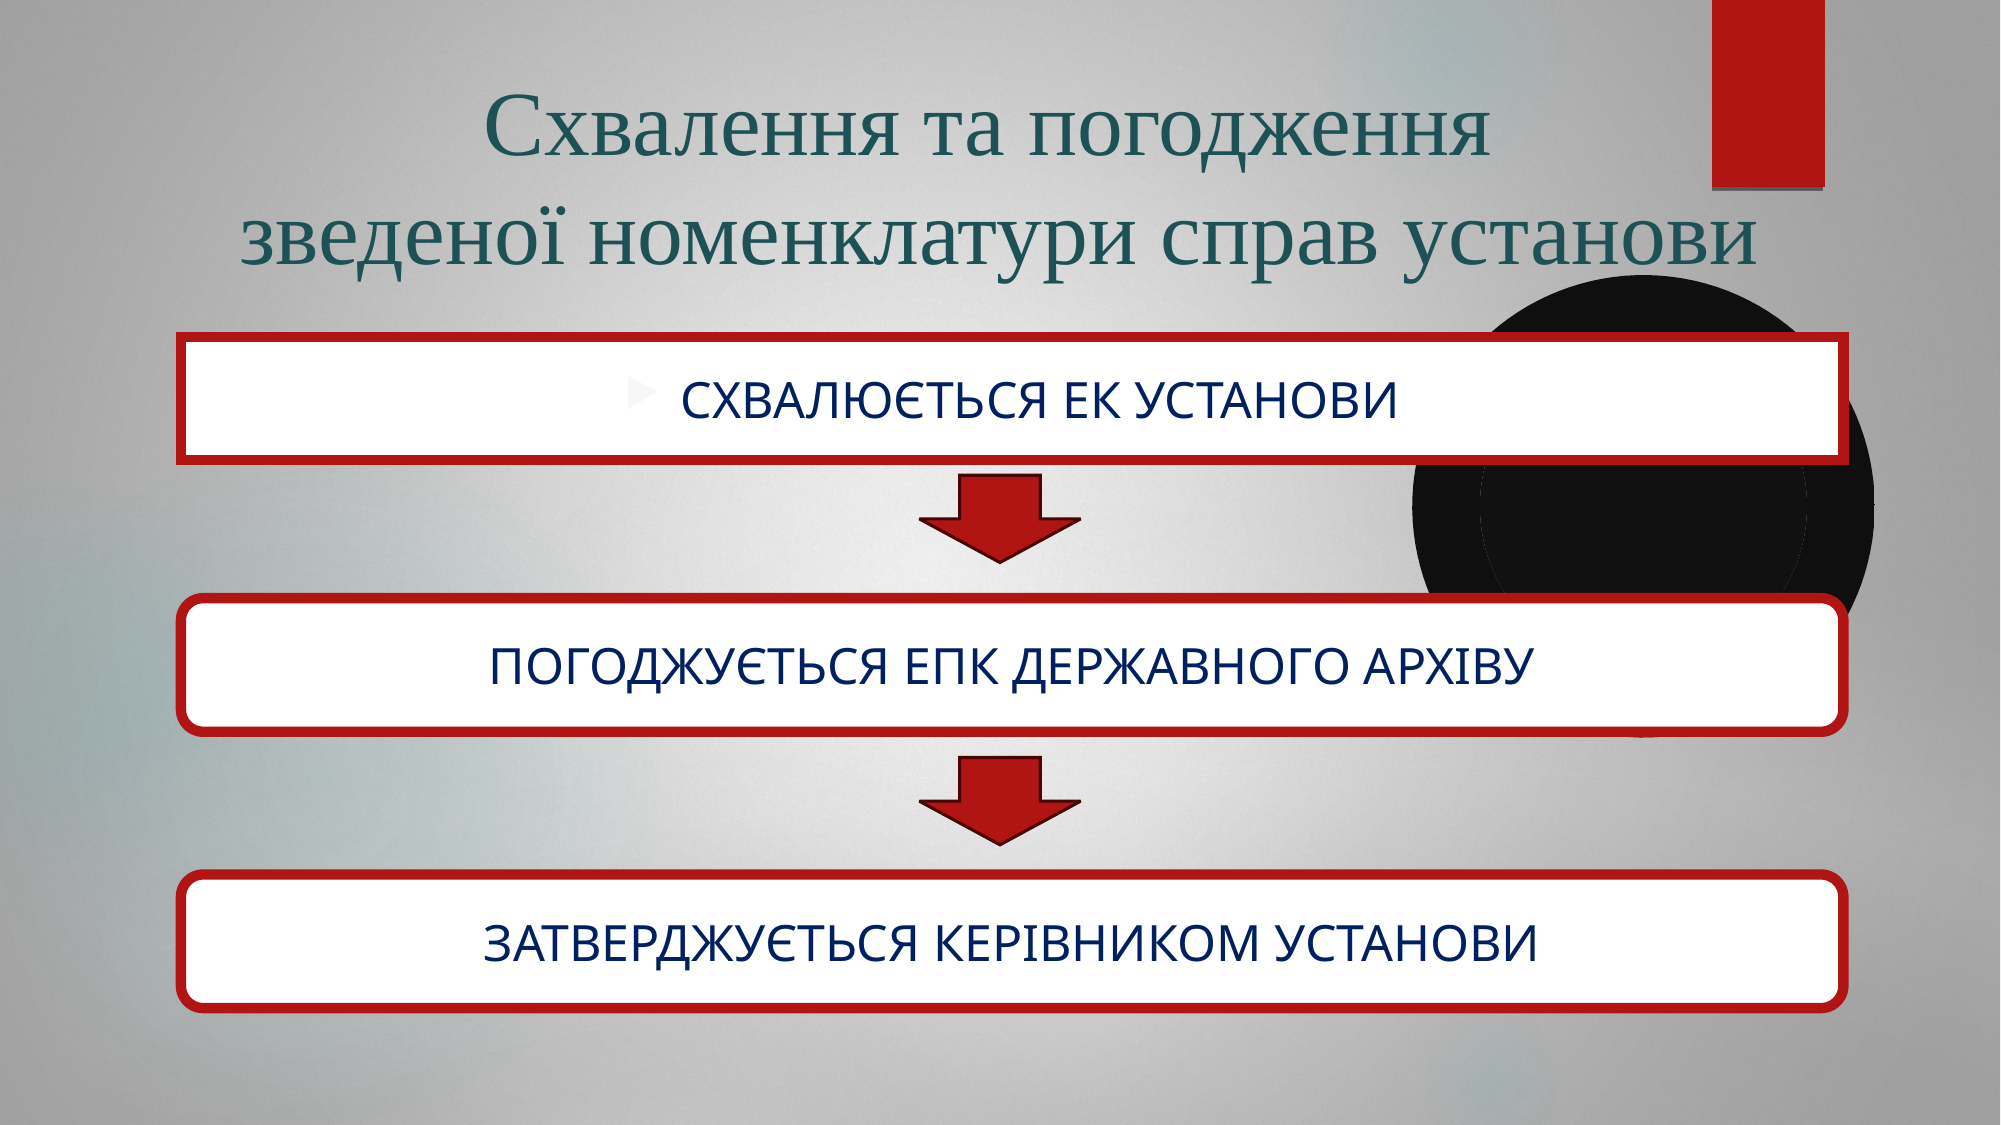

# Схвалення та погодження зведеної номенклатури справ установи
СХВАЛЮЄТЬСЯ ЕК УСТАНОВИ
ПОГОДЖУЄТЬСЯ ЕПК ДЕРЖАВНОГО АРХІВУ
ЗАТВЕРДЖУЄТЬСЯ КЕРІВНИКОМ УСТАНОВИ